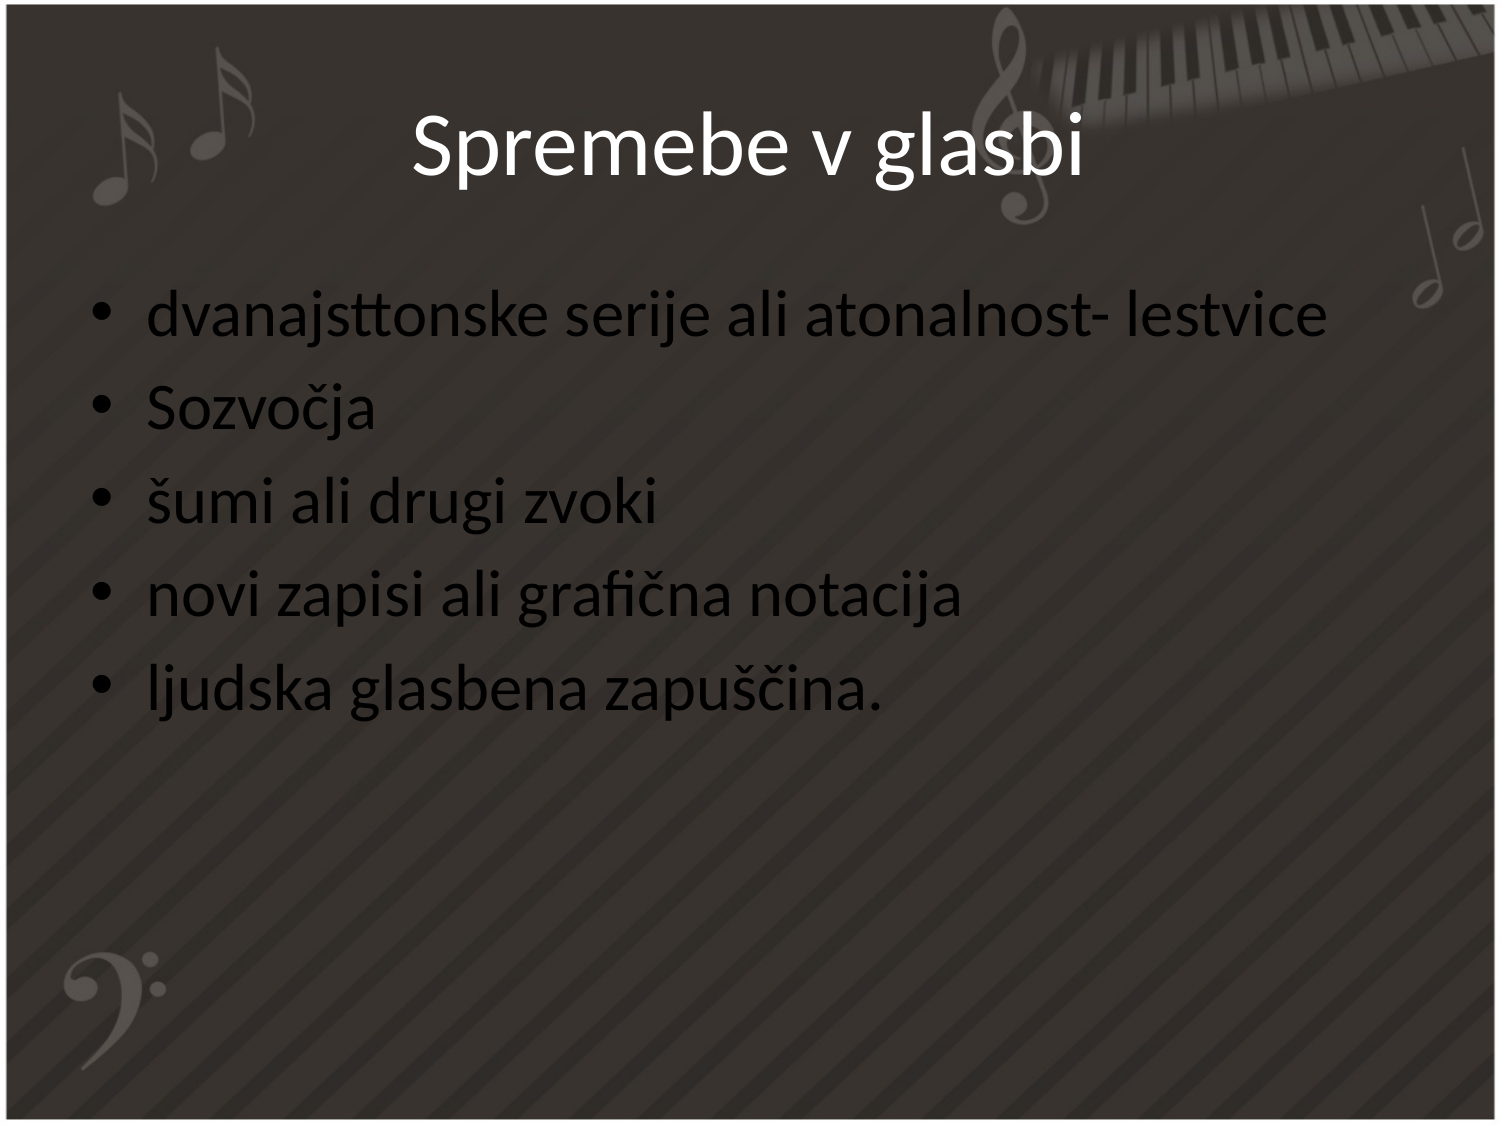

# Spremebe v glasbi
dvanajsttonske serije ali atonalnost- lestvice
Sozvočja
šumi ali drugi zvoki
novi zapisi ali grafična notacija
ljudska glasbena zapuščina.